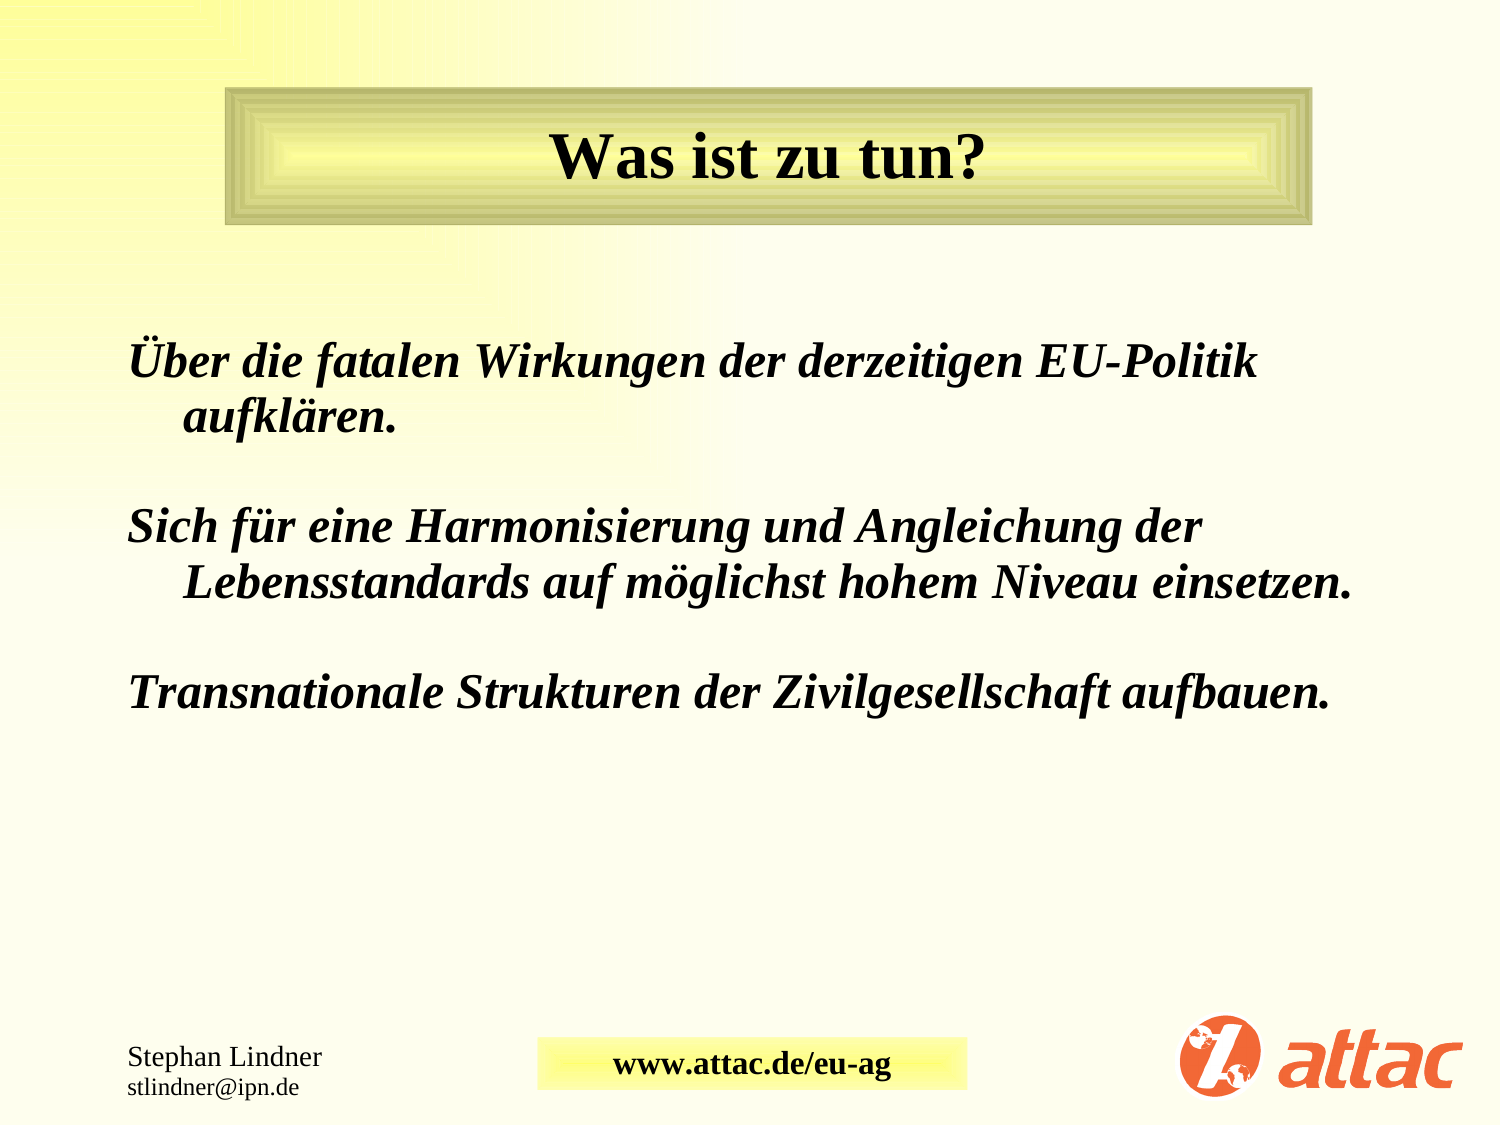

# Was ist zu tun?
Über die fatalen Wirkungen der derzeitigen EU-Politik aufklären.
Sich für eine Harmonisierung und Angleichung der Lebensstandards auf möglichst hohem Niveau einsetzen.
Transnationale Strukturen der Zivilgesellschaft aufbauen.
Stephan Lindner
stlindner@ipn.de
www.attac.de/eu-ag